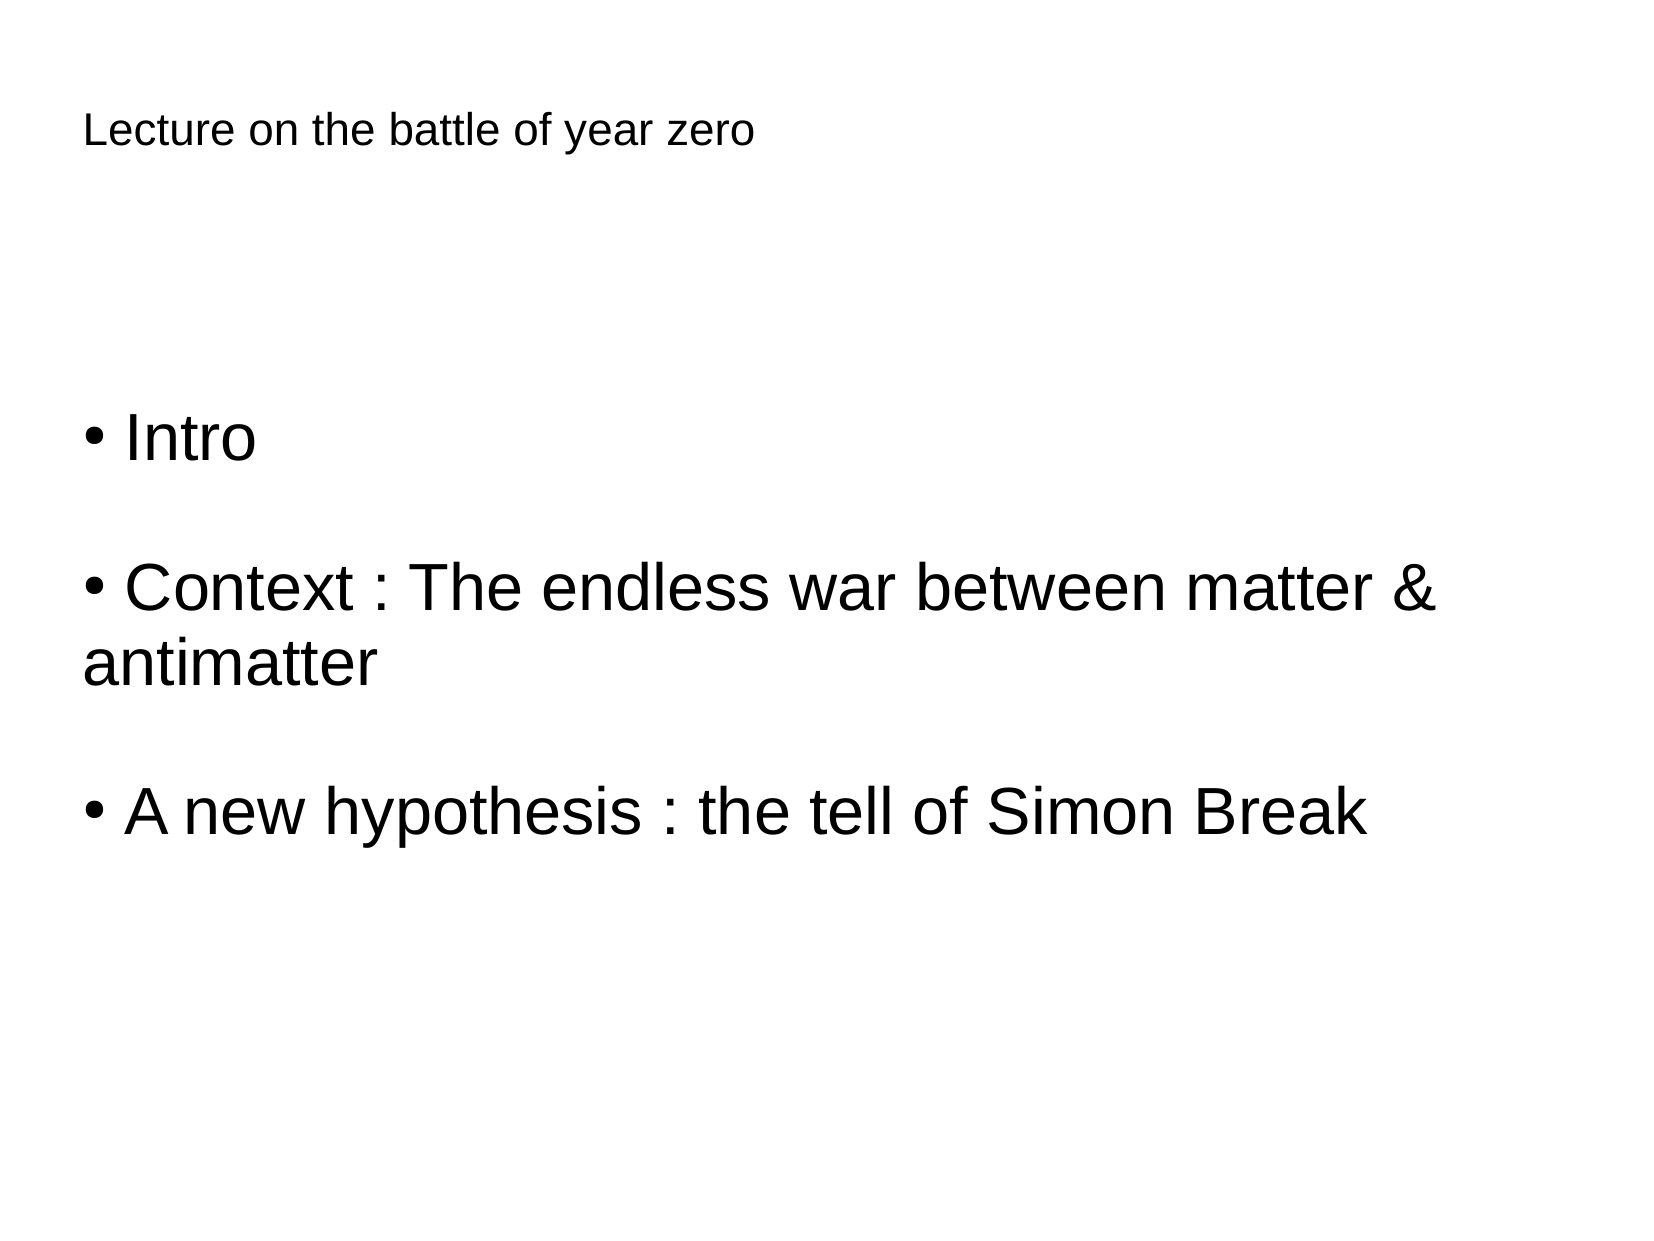

# Lecture on the battle of year zero
 Intro
 Context : The endless war between matter & antimatter
 A new hypothesis : the tell of Simon Break